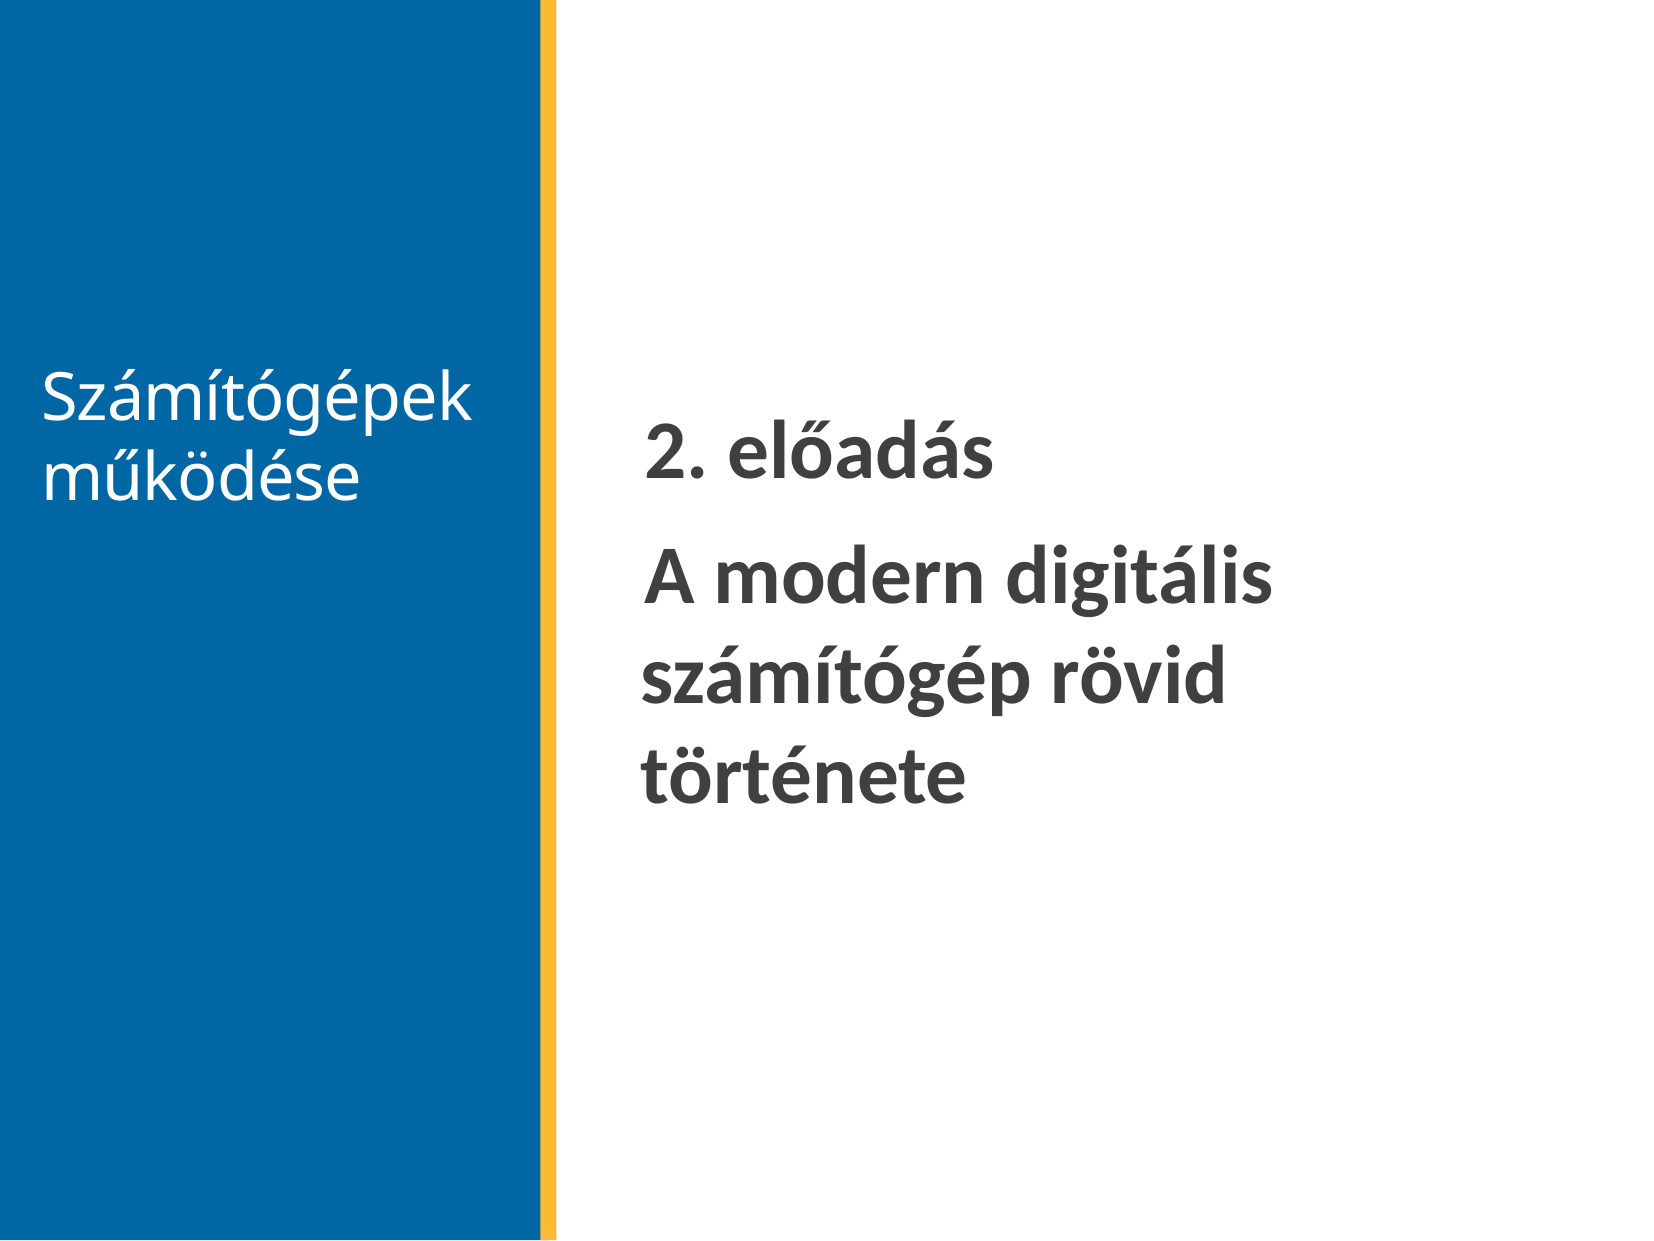

# Számítógépek működése
2. előadás
A modern digitális számítógép rövid története